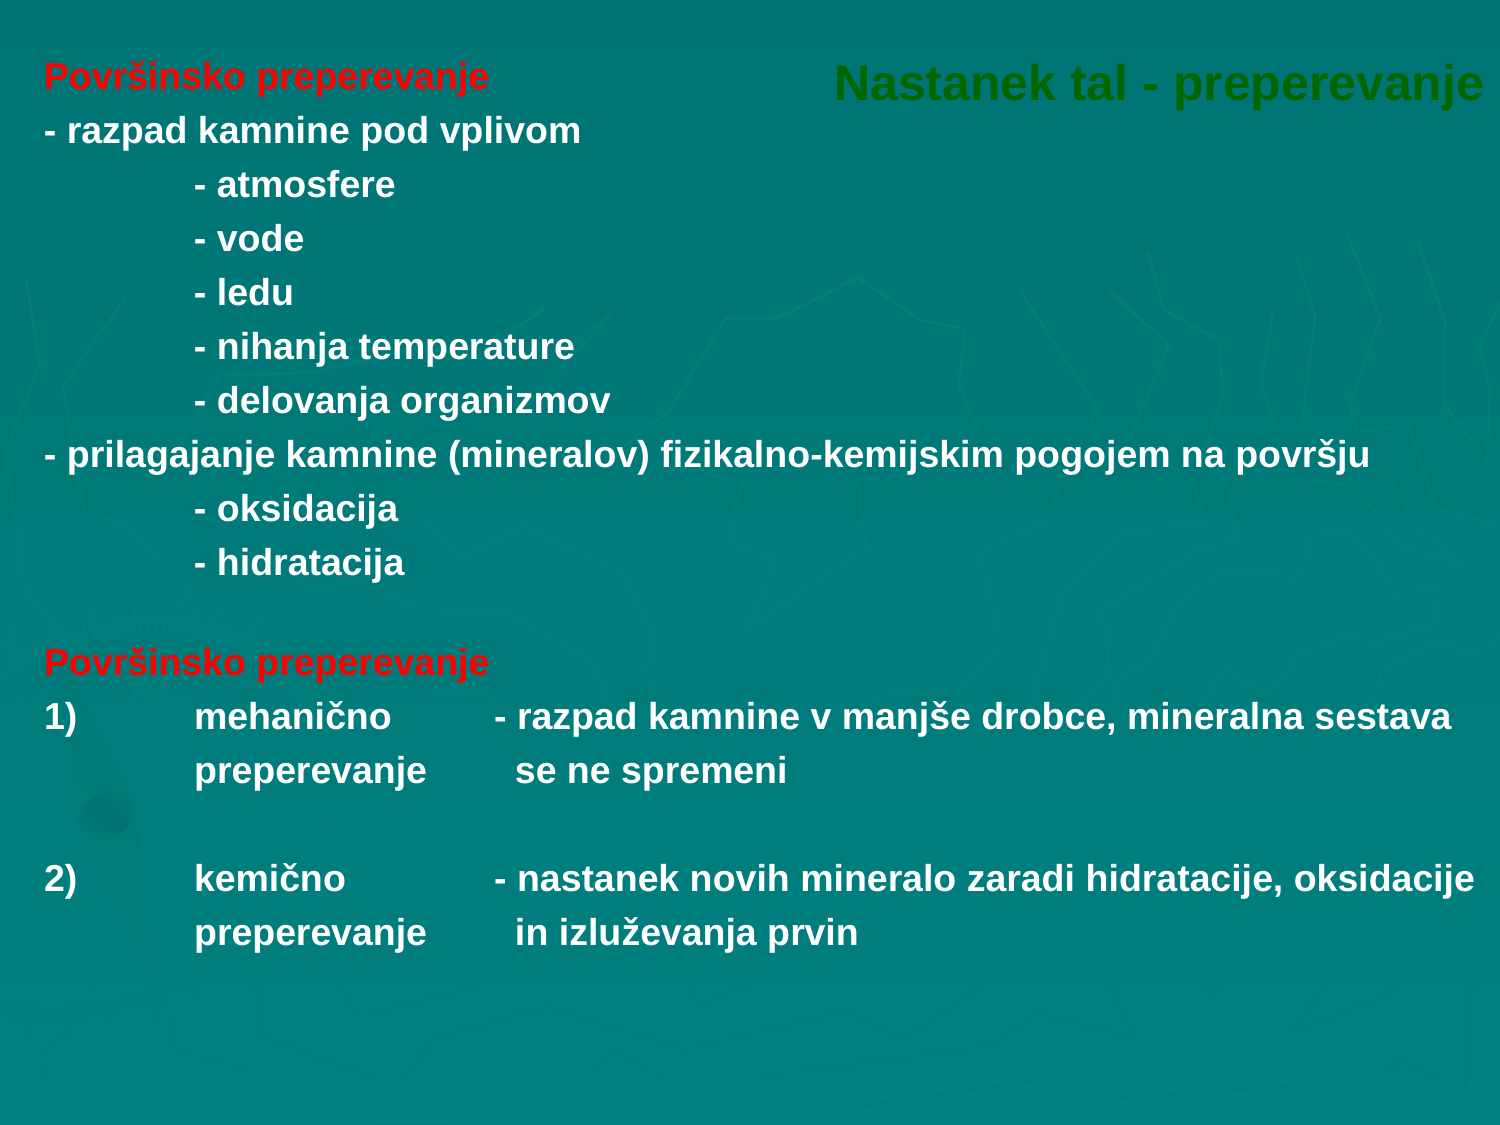

Površinsko preperevanje
- razpad kamnine pod vplivom
	- atmosfere
	- vode
	- ledu
	- nihanja temperature
	- delovanja organizmov
- prilagajanje kamnine (mineralov) fizikalno-kemijskim pogojem na površju
	- oksidacija
	- hidratacija
Nastanek tal - preperevanje
Površinsko preperevanje
1)	mehanično 	- razpad kamnine v manjše drobce, mineralna sestava
	preperevanje	 se ne spremeni
2)	kemično	- nastanek novih mineralo zaradi hidratacije, oksidacije
	preperevanje	 in izluževanja prvin